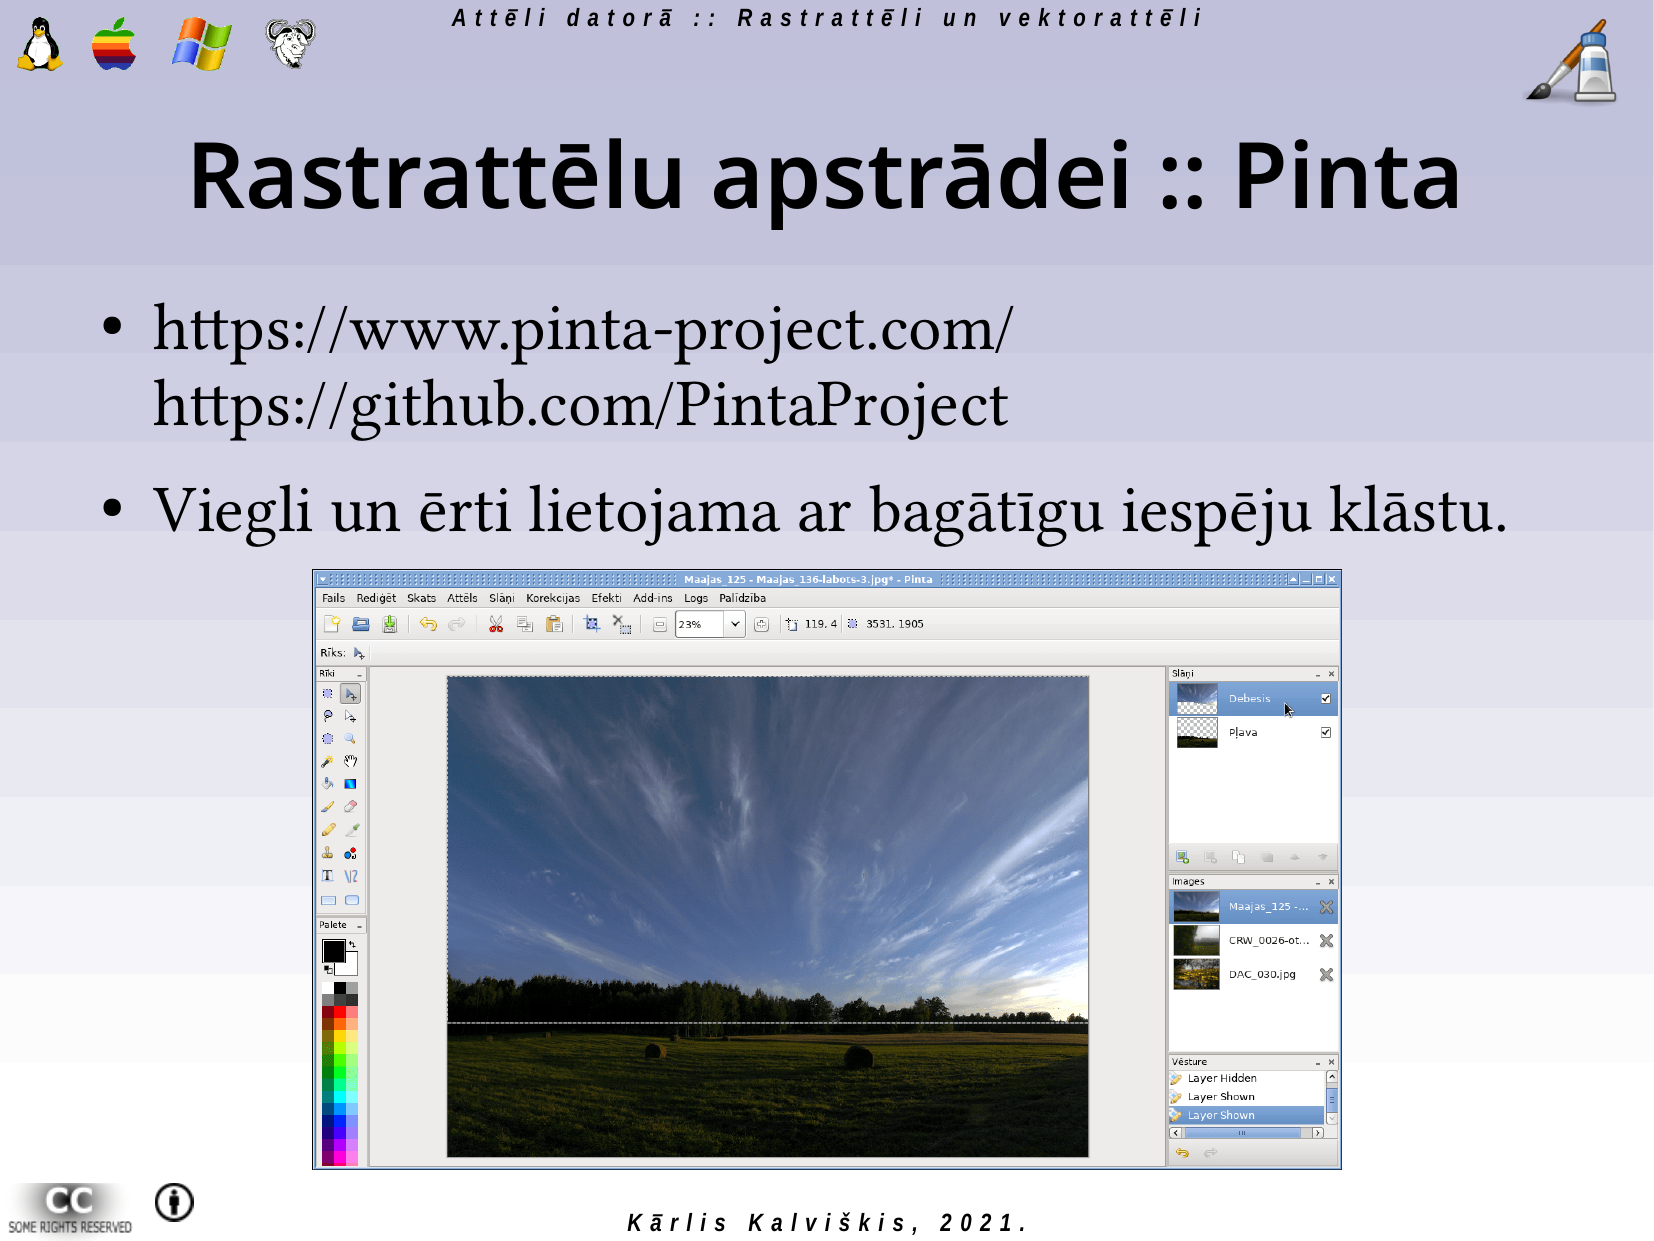

# Rastrattēlu apstrādei :: Pinta
https://www.pinta-project.com/
https://github.com/PintaProject
Viegli un ērti lietojama ar bagātīgu iespēju klāstu.